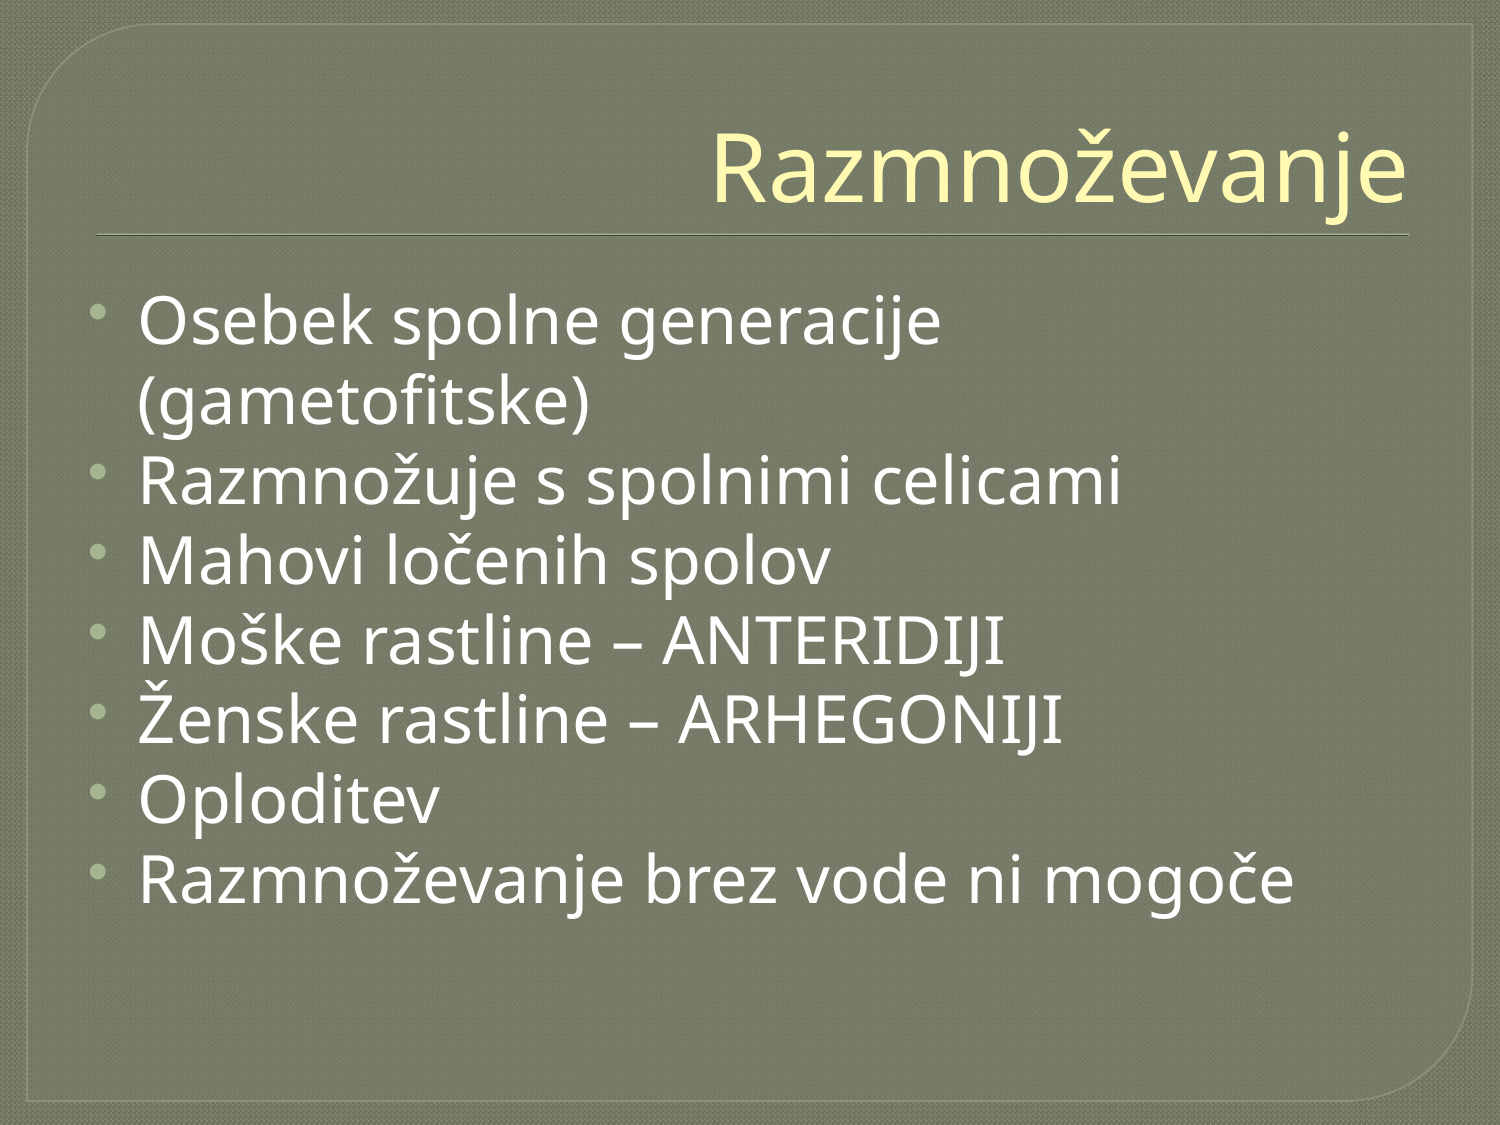

# Razmnoževanje
Osebek spolne generacije (gametofitske)
Razmnožuje s spolnimi celicami
Mahovi ločenih spolov
Moške rastline – ANTERIDIJI
Ženske rastline – ARHEGONIJI
Oploditev
Razmnoževanje brez vode ni mogoče